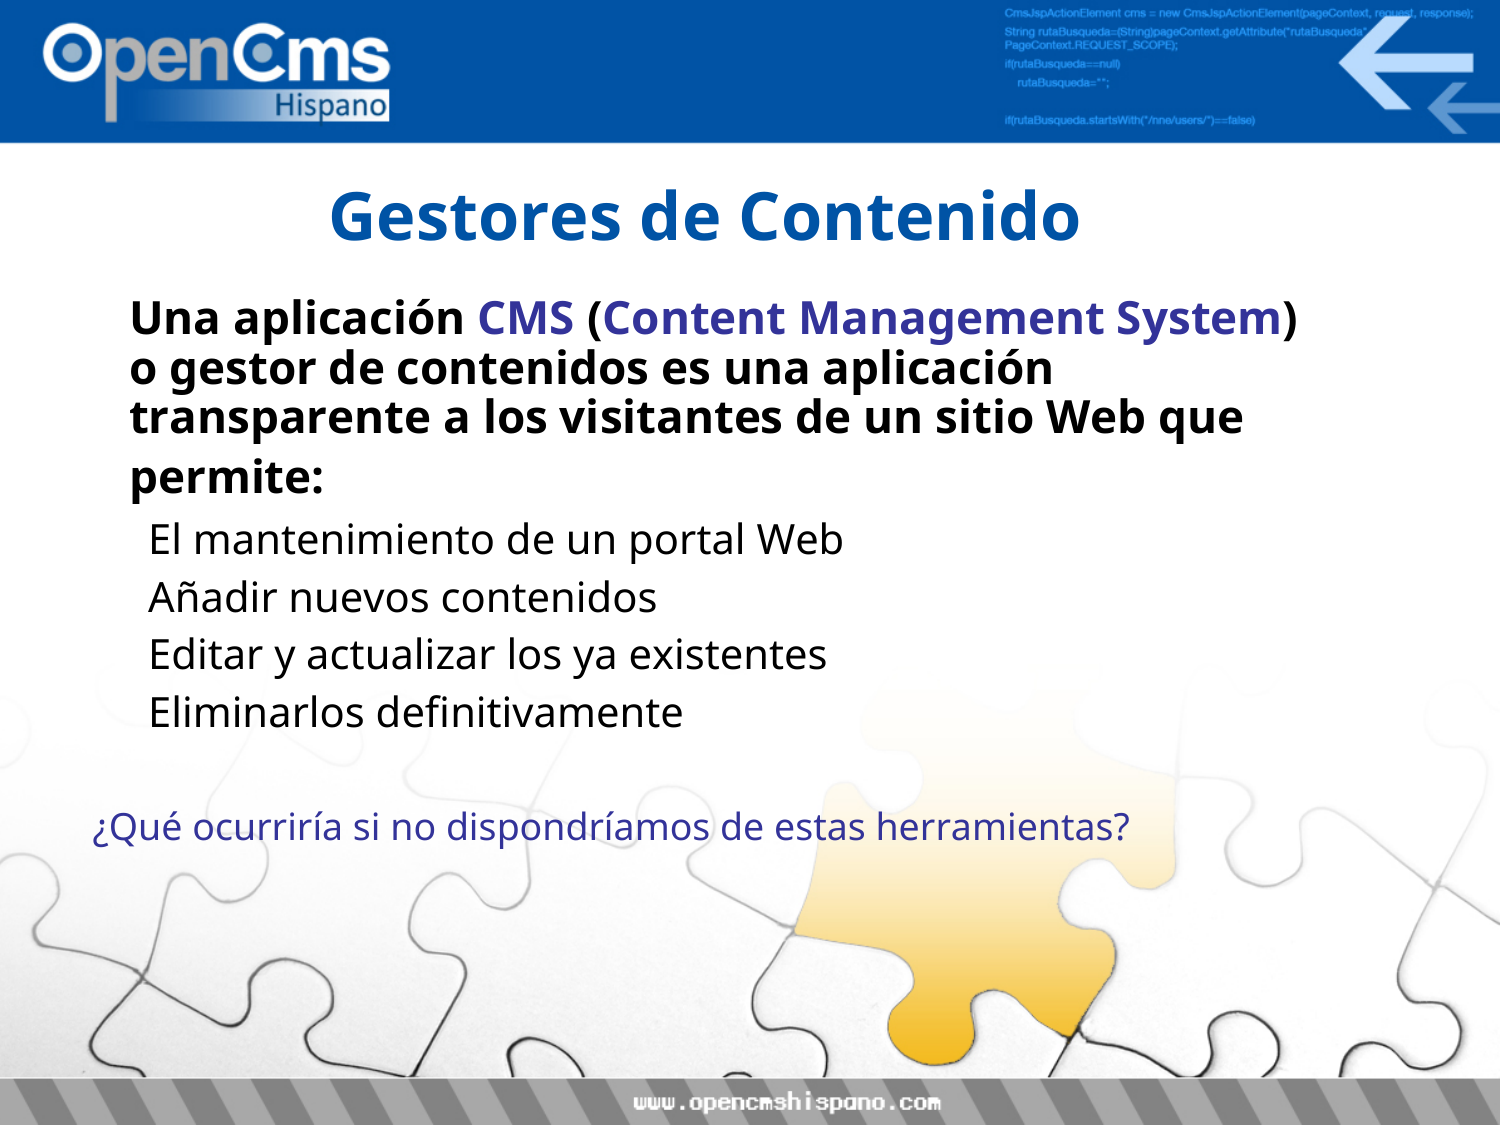

Gestores de Contenido
	Una aplicación CMS (Content Management System) o gestor de contenidos es una aplicación transparente a los visitantes de un sitio Web que permite:
El mantenimiento de un portal Web
Añadir nuevos contenidos
Editar y actualizar los ya existentes
Eliminarlos definitivamente
 ¿Qué ocurriría si no dispondríamos de estas herramientas?